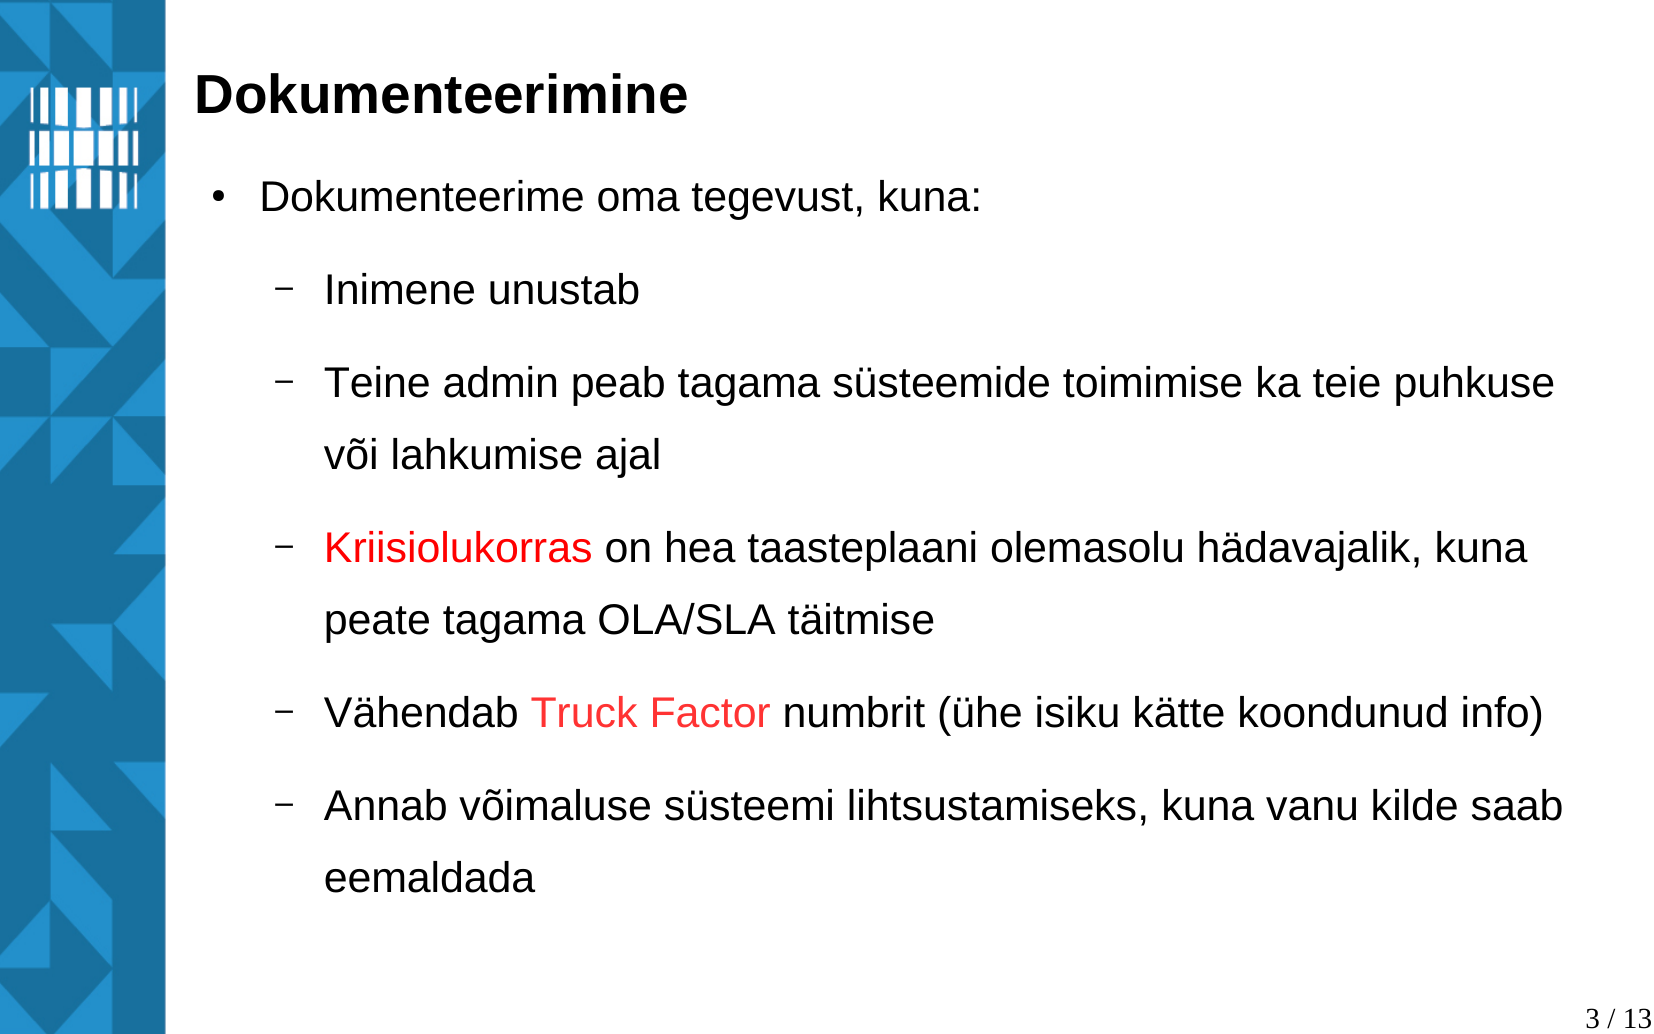

# Dokumenteerimine
Dokumenteerime oma tegevust, kuna:
Inimene unustab
Teine admin peab tagama süsteemide toimimise ka teie puhkuse või lahkumise ajal
Kriisiolukorras on hea taasteplaani olemasolu hädavajalik, kuna peate tagama OLA/SLA täitmise
Vähendab Truck Factor numbrit (ühe isiku kätte koondunud info)
Annab võimaluse süsteemi lihtsustamiseks, kuna vanu kilde saab eemaldada
3